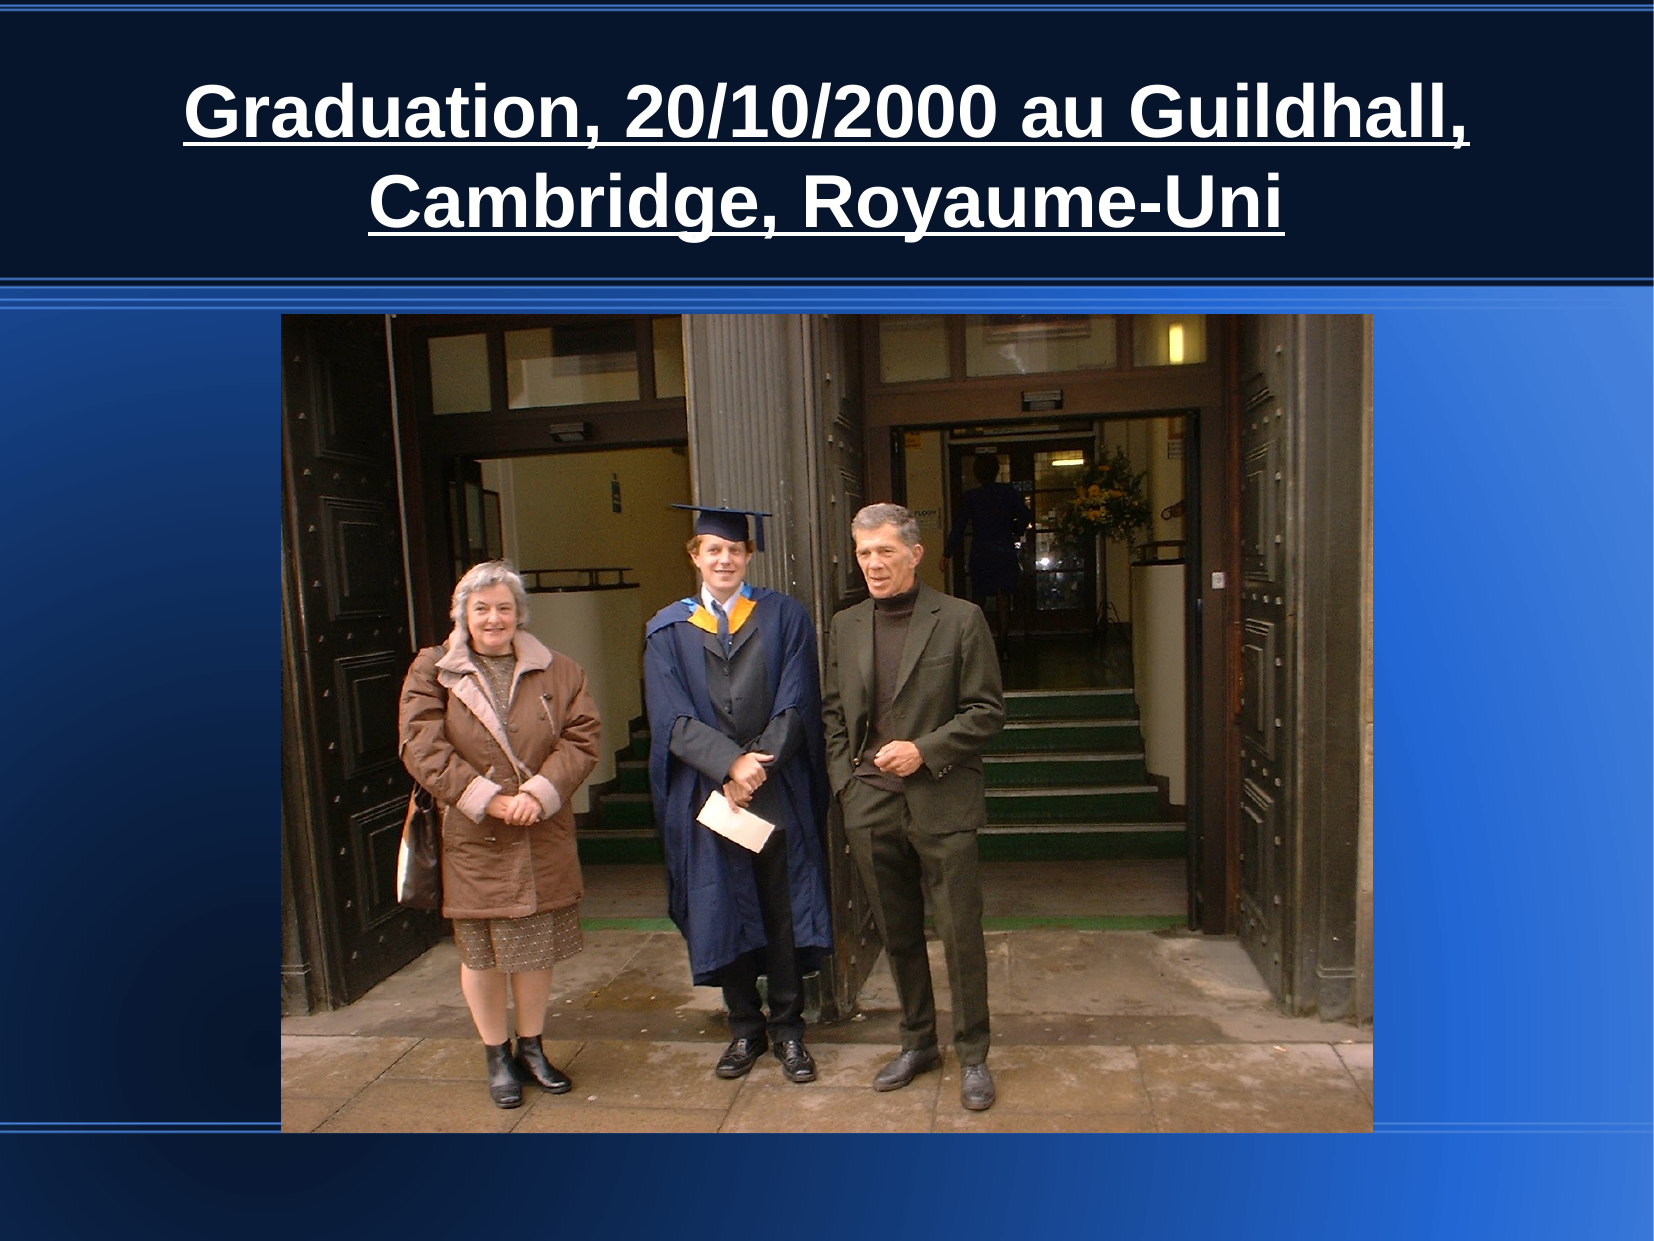

# Graduation, 20/10/2000 au Guildhall, Cambridge, Royaume-Uni